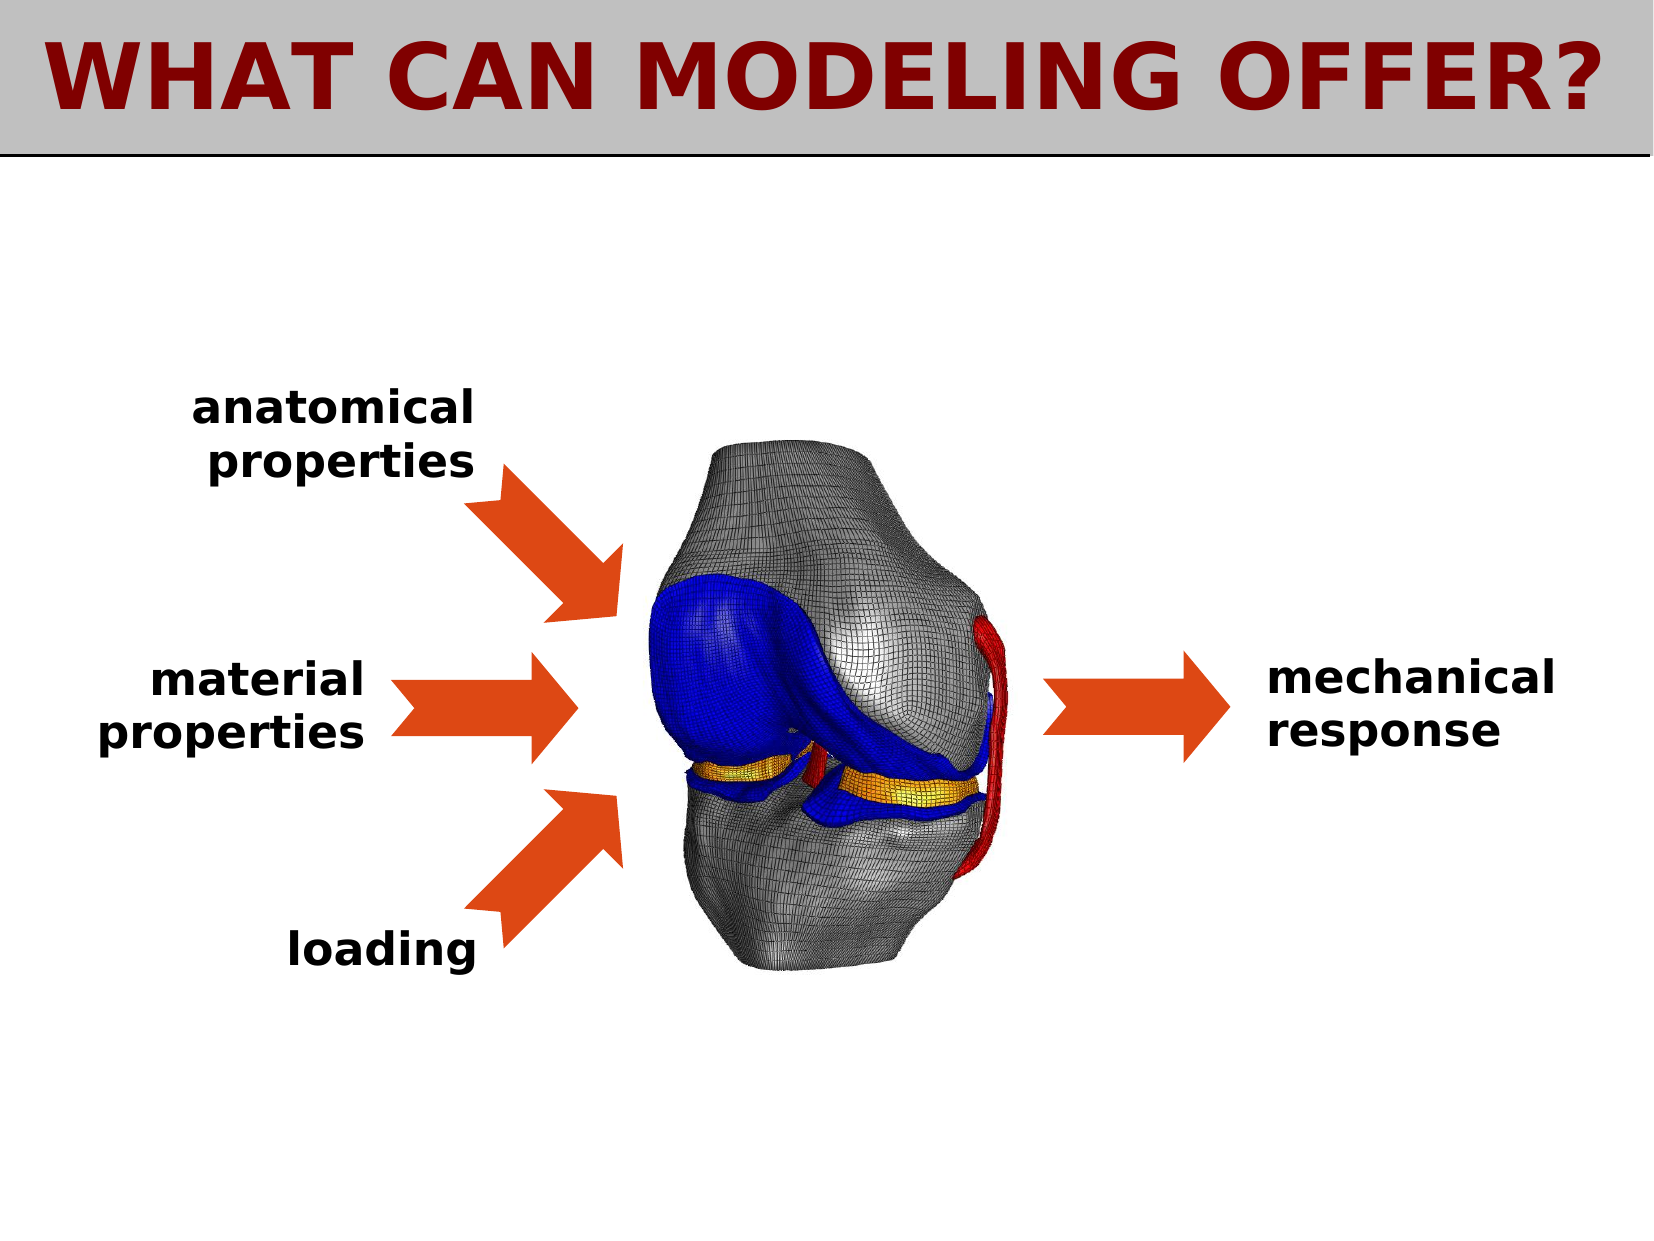

WHAT CAN MODELING OFFER?
anatomical
properties
mechanical
response
material
properties
loading